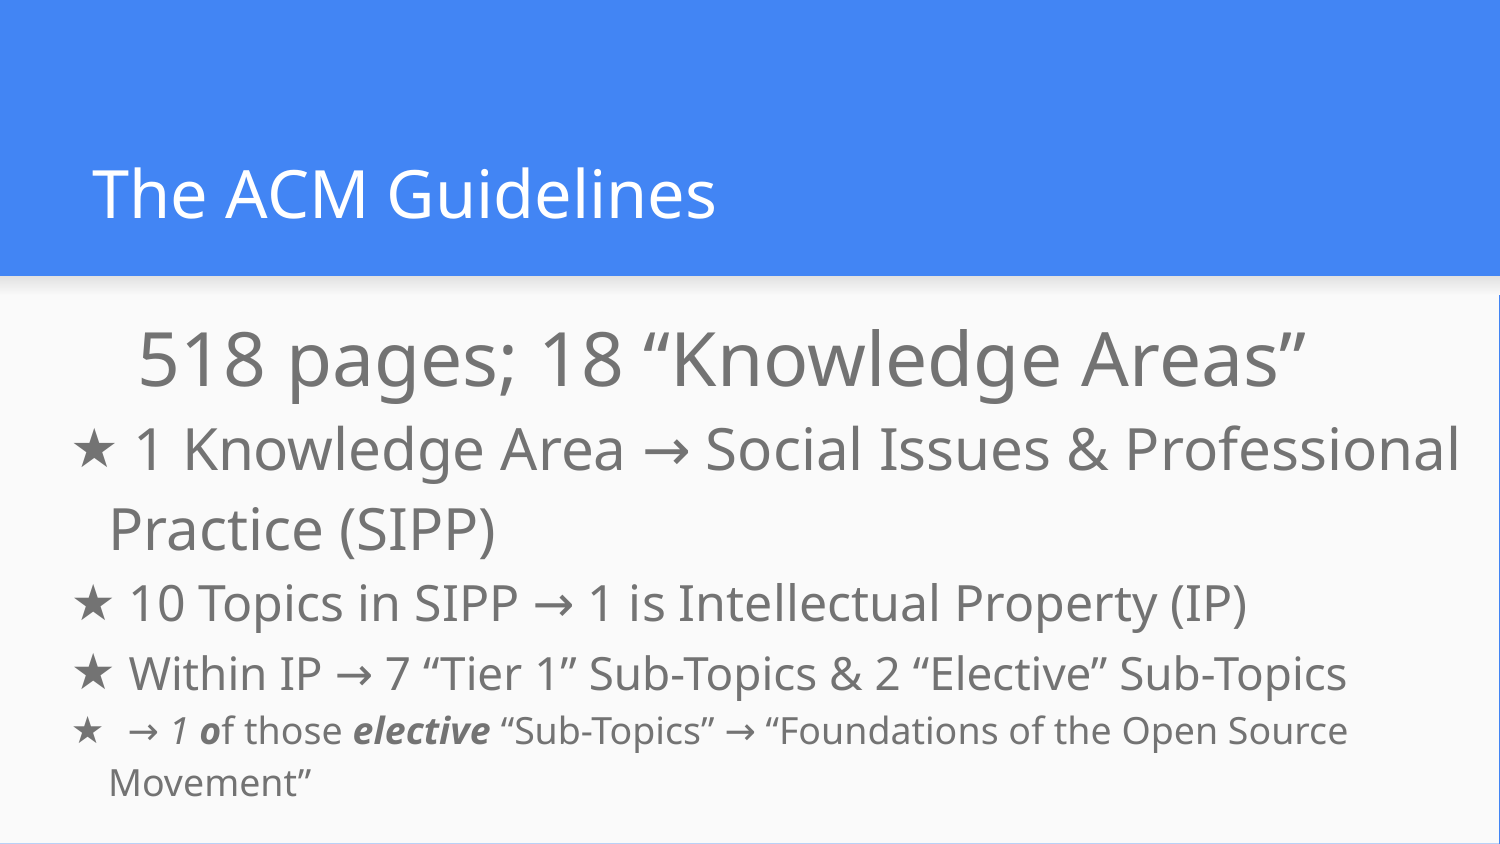

# The ACM Guidelines
518 pages; 18 “Knowledge Areas”
 1 Knowledge Area → Social Issues & Professional Practice (SIPP)
 10 Topics in SIPP → 1 is Intellectual Property (IP)
 Within IP → 7 “Tier 1” Sub-Topics & 2 “Elective” Sub-Topics
 → 1 of those elective “Sub-Topics” → “Foundations of the Open Source Movement”